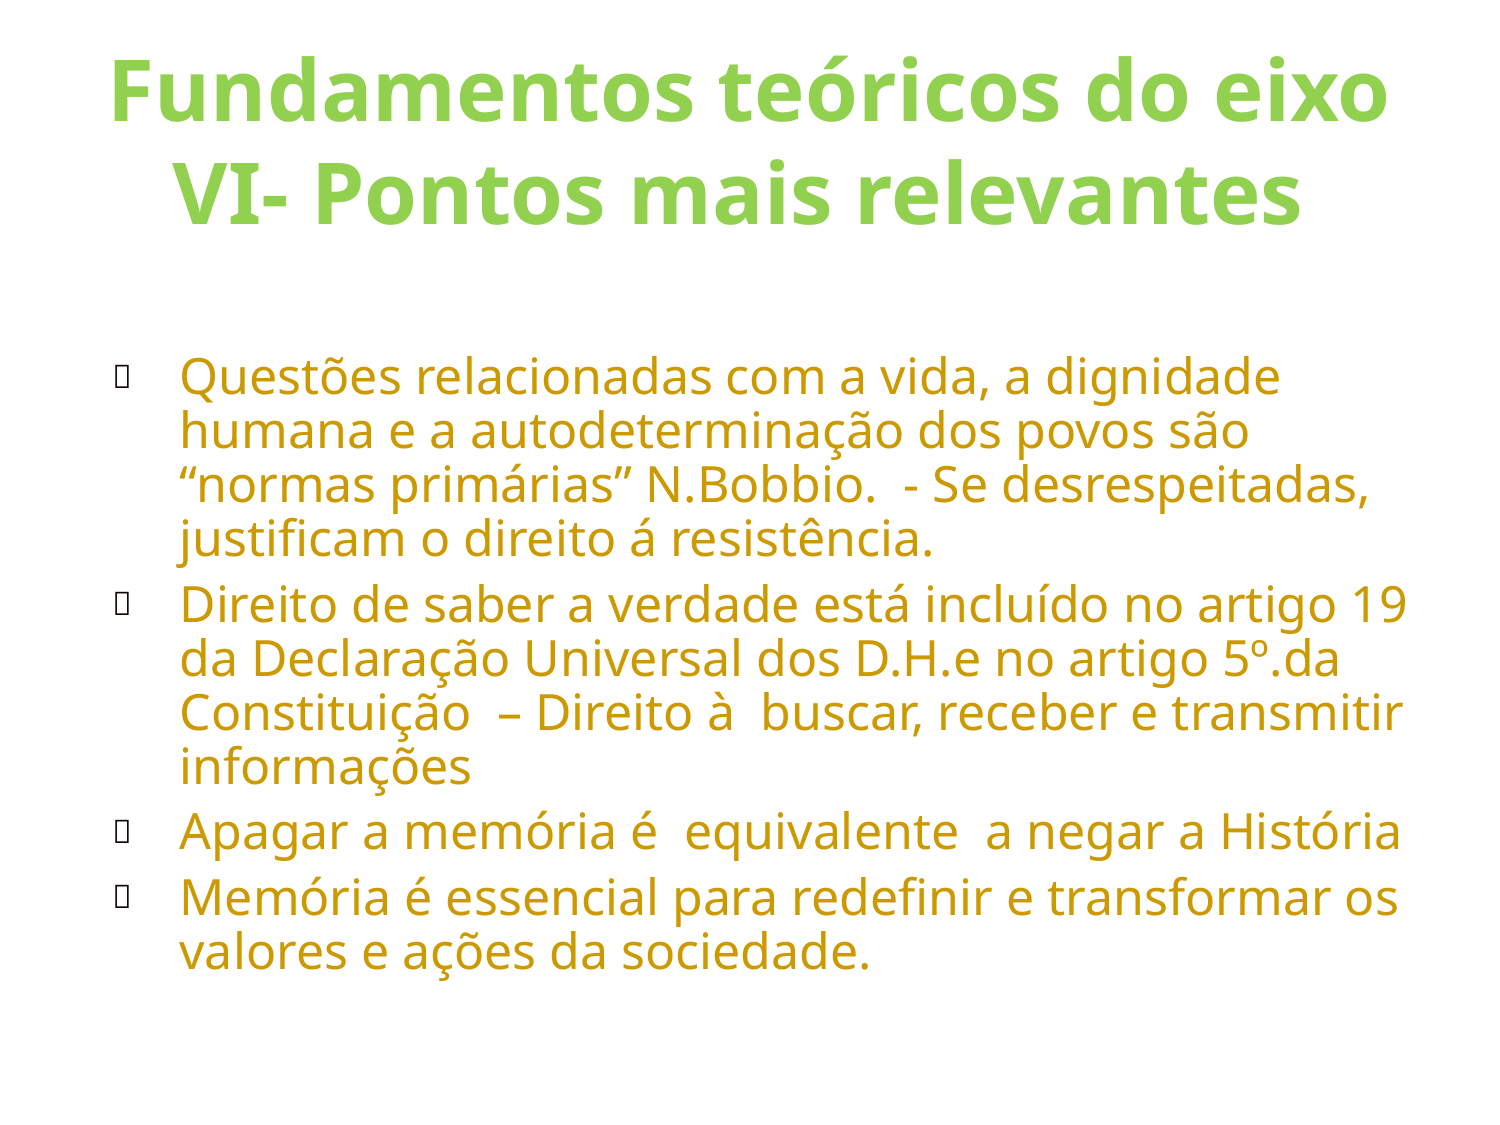

# Fundamentos teóricos do eixo VI- Pontos mais relevantes
Questões relacionadas com a vida, a dignidade humana e a autodeterminação dos povos são “normas primárias” N.Bobbio. - Se desrespeitadas, justificam o direito á resistência.
Direito de saber a verdade está incluído no artigo 19 da Declaração Universal dos D.H.e no artigo 5º.da Constituição – Direito à buscar, receber e transmitir informações
Apagar a memória é equivalente a negar a História
Memória é essencial para redefinir e transformar os valores e ações da sociedade.